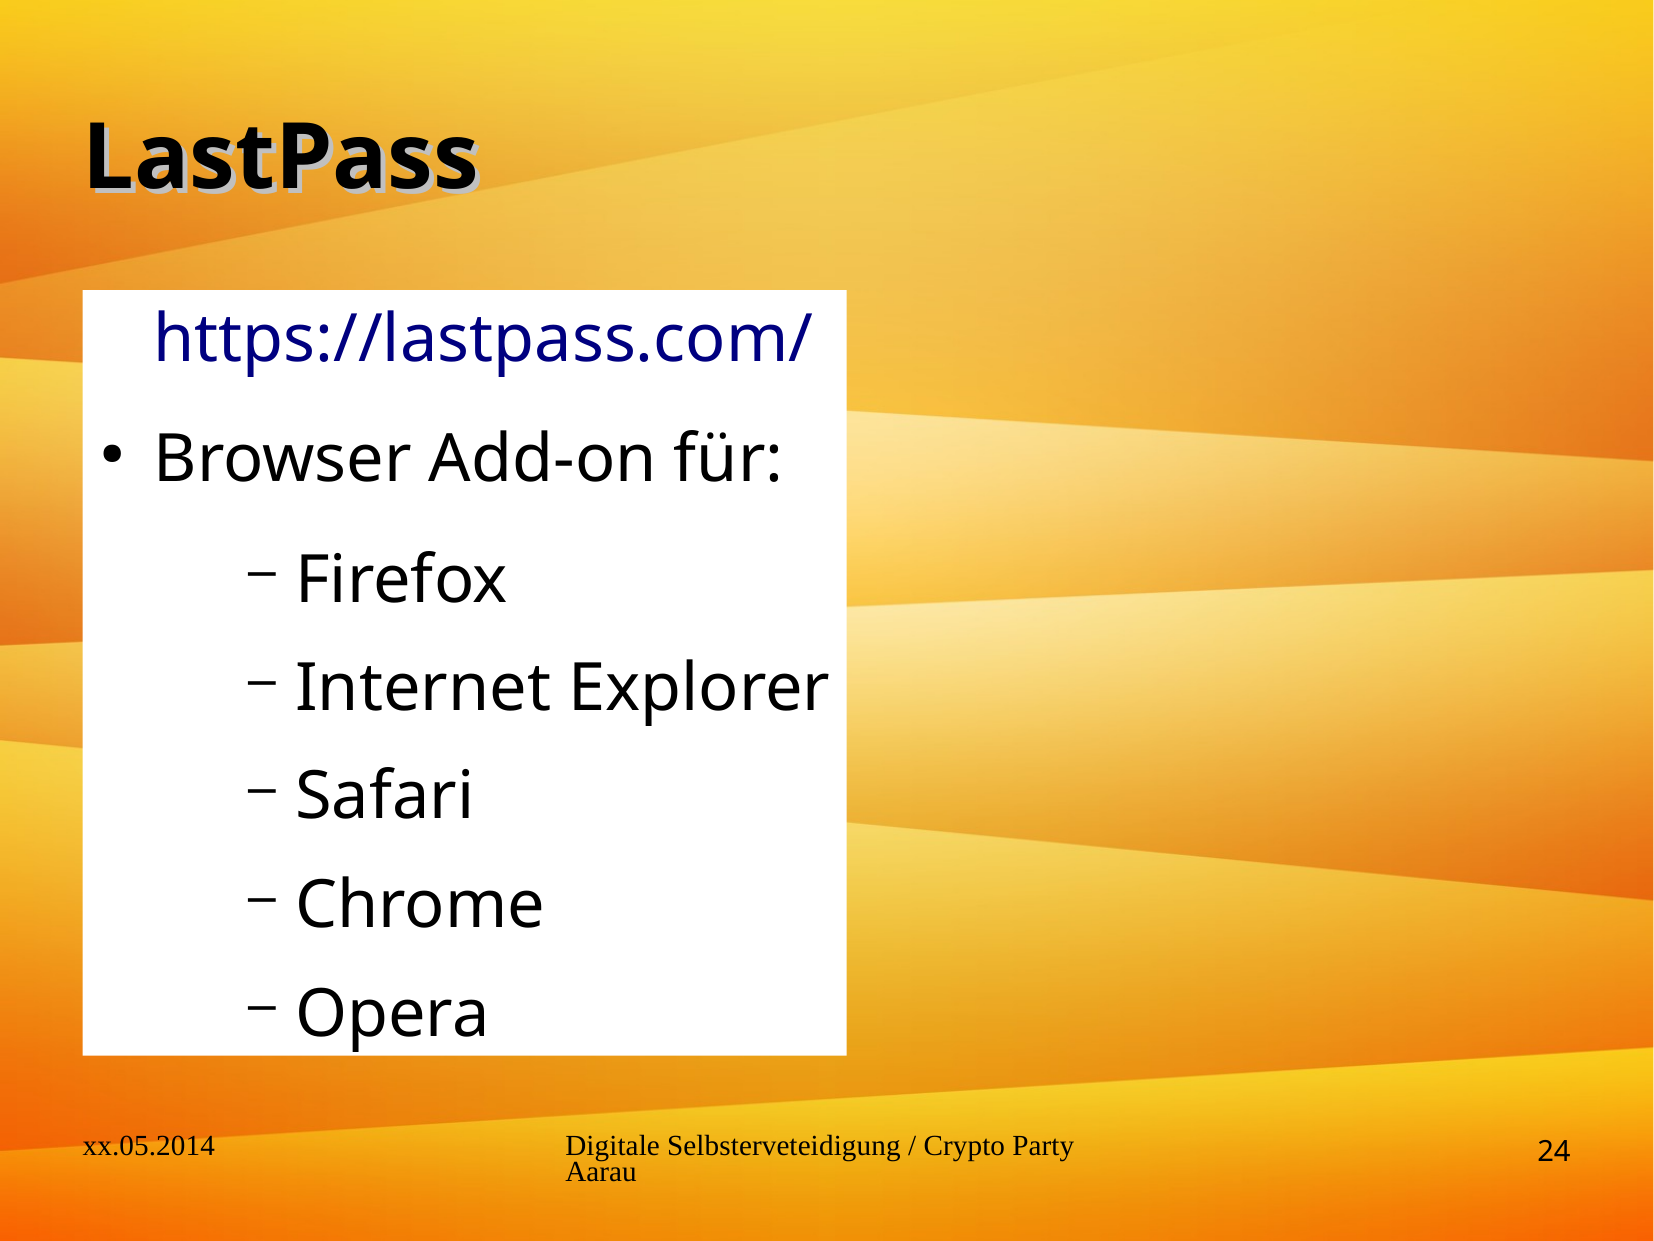

# LastPass
https://lastpass.com/
Browser Add-on für:
Firefox
Internet Explorer
Safari
Chrome
Opera
xx.05.2014
Digitale Selbsterveteidigung / Crypto Party Aarau
24